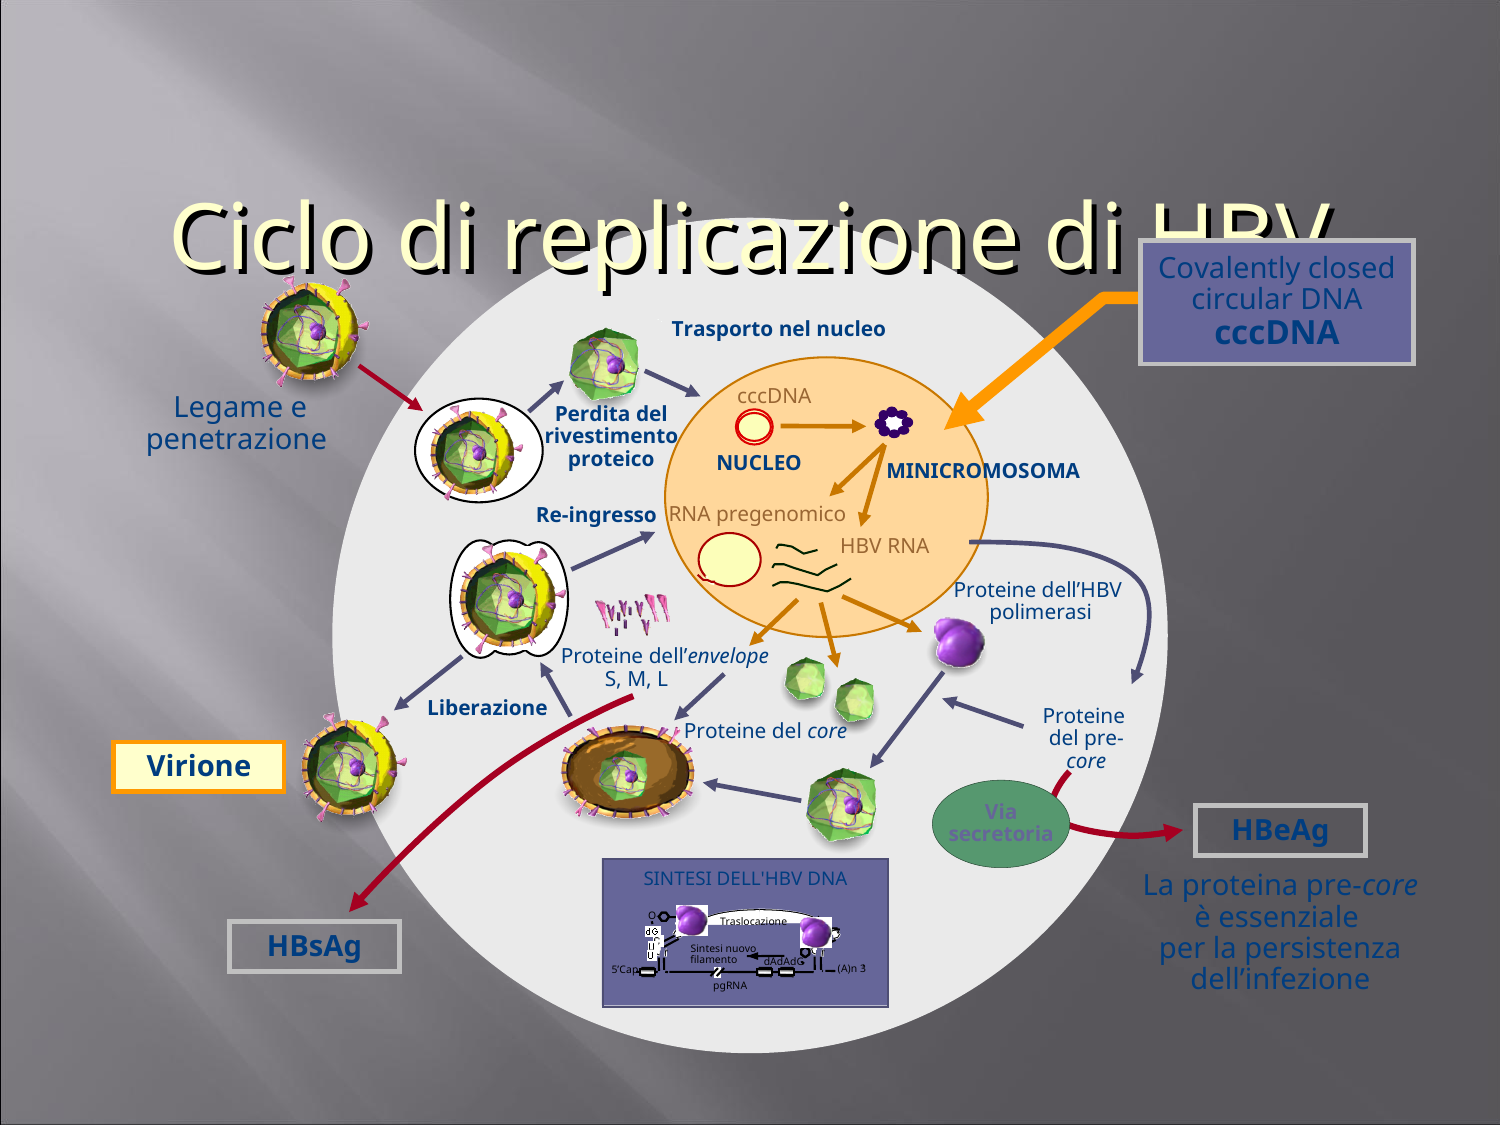

Ciclo di replicazione di HBV
Covalently closed
circular DNA
cccDNA
Trasporto nel nucleo
cccDNA
Legame e penetrazione
Perdita del
rivestimento
proteico
NUCLEO
MINICROMOSOMA
Re-ingresso
RNA pregenomico
HBV RNA
Proteine dell’HBV
polimerasi
Proteine dell’envelope
 S, M, L
Liberazione
Proteine
del pre-core
Proteine del core
Virione
Via
secretoria
HBeAg
SINTESI DELL'HBV DNA
O-
Traslocazione
Sintesi nuovo
filamento
dAdAdG
(A)n 3
’
5
’
Cap
pgRNA
La proteina pre-core
è essenziale
per la persistenza dell’infezione
HBsAg